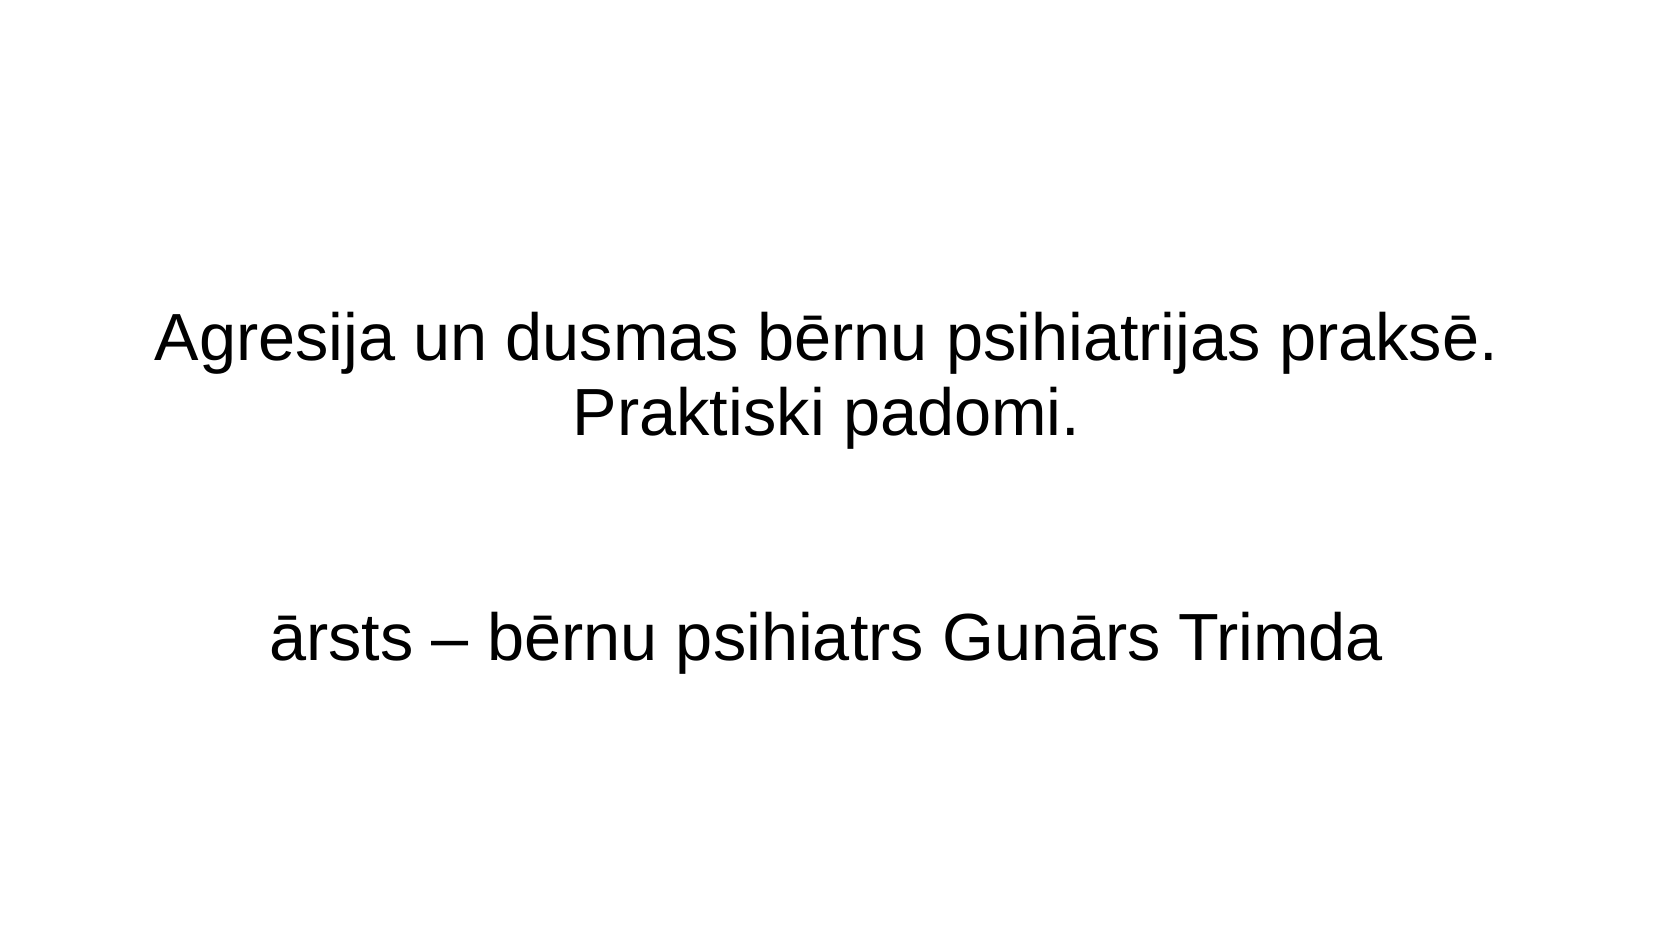

# Agresija un dusmas bērnu psihiatrijas praksē.
Praktiski padomi.
ārsts – bērnu psihiatrs Gunārs Trimda